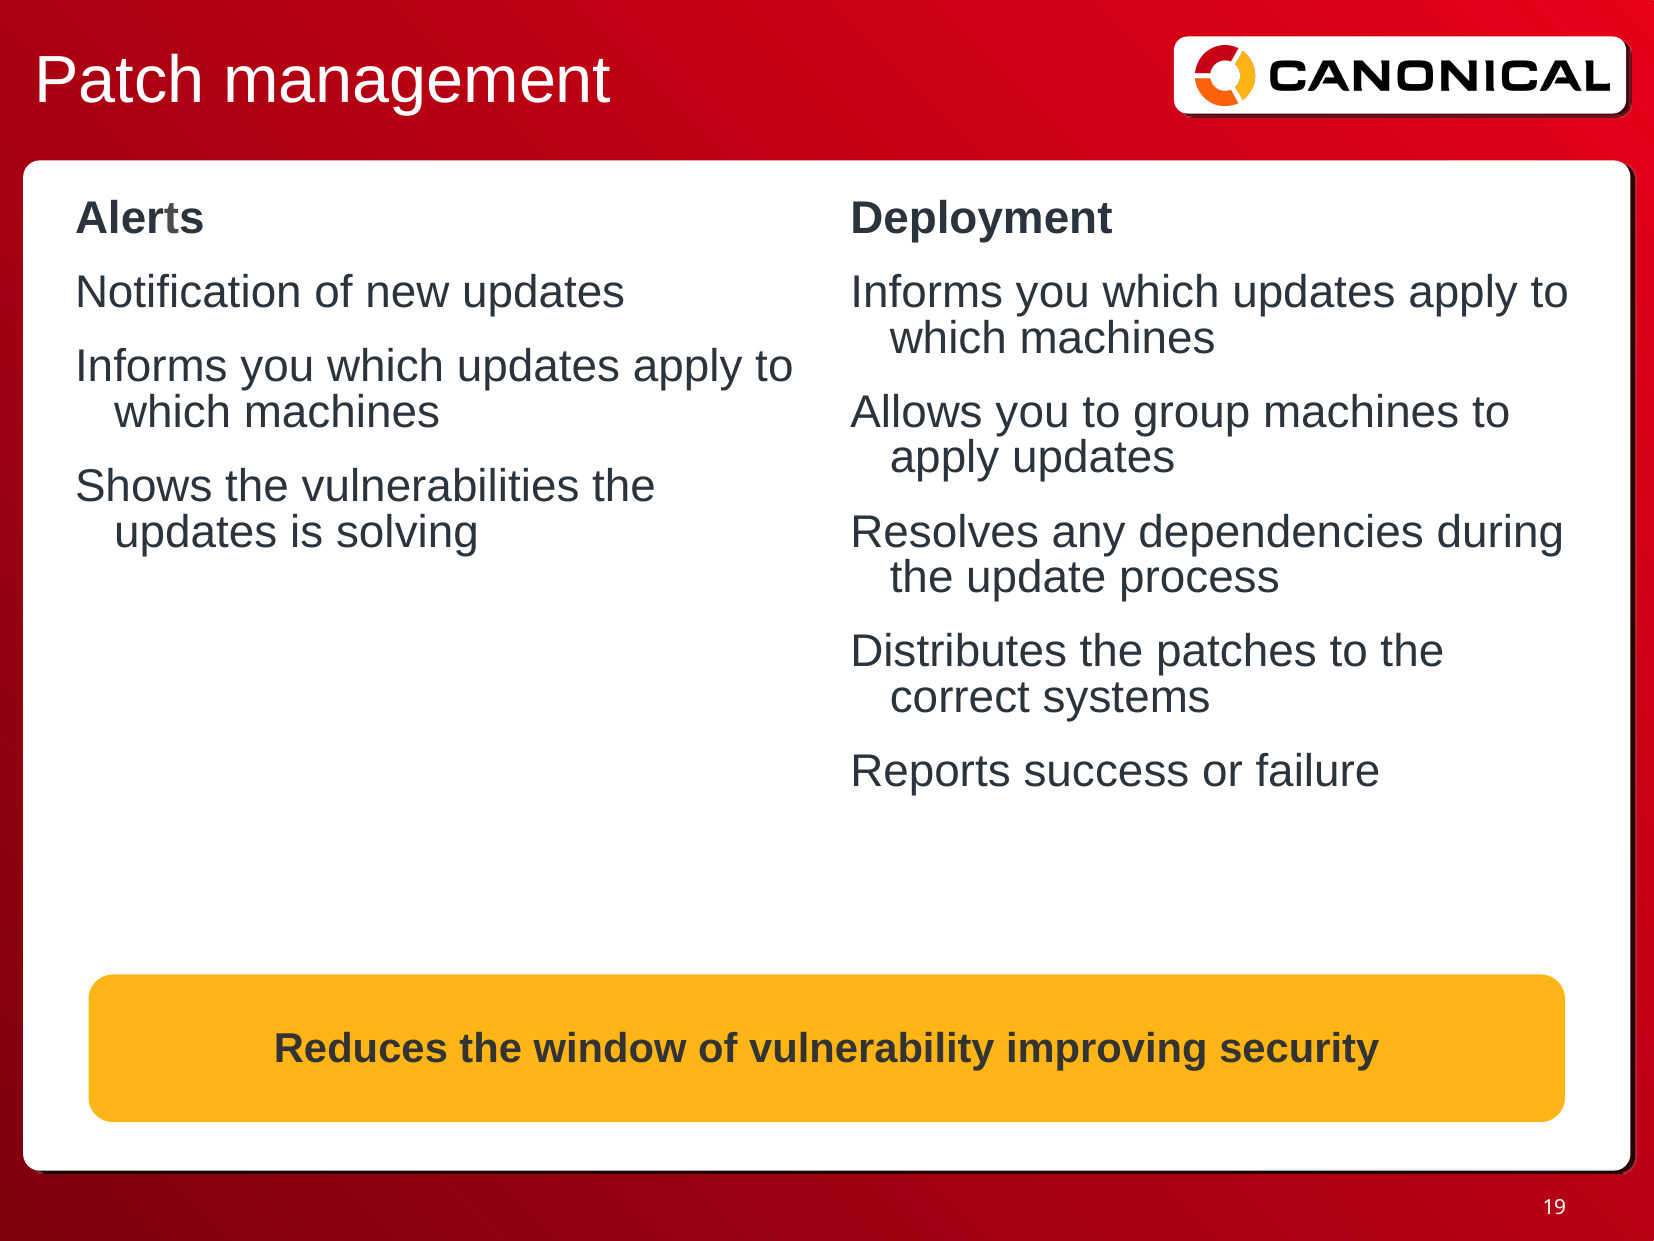

# Patch management
Alerts
Notification of new updates
Informs you which updates apply to which machines
Shows the vulnerabilities the updates is solving
Deployment
Informs you which updates apply to which machines
Allows you to group machines to apply updates
Resolves any dependencies during the update process
Distributes the patches to the correct systems
Reports success or failure
Reduces the window of vulnerability improving security
19